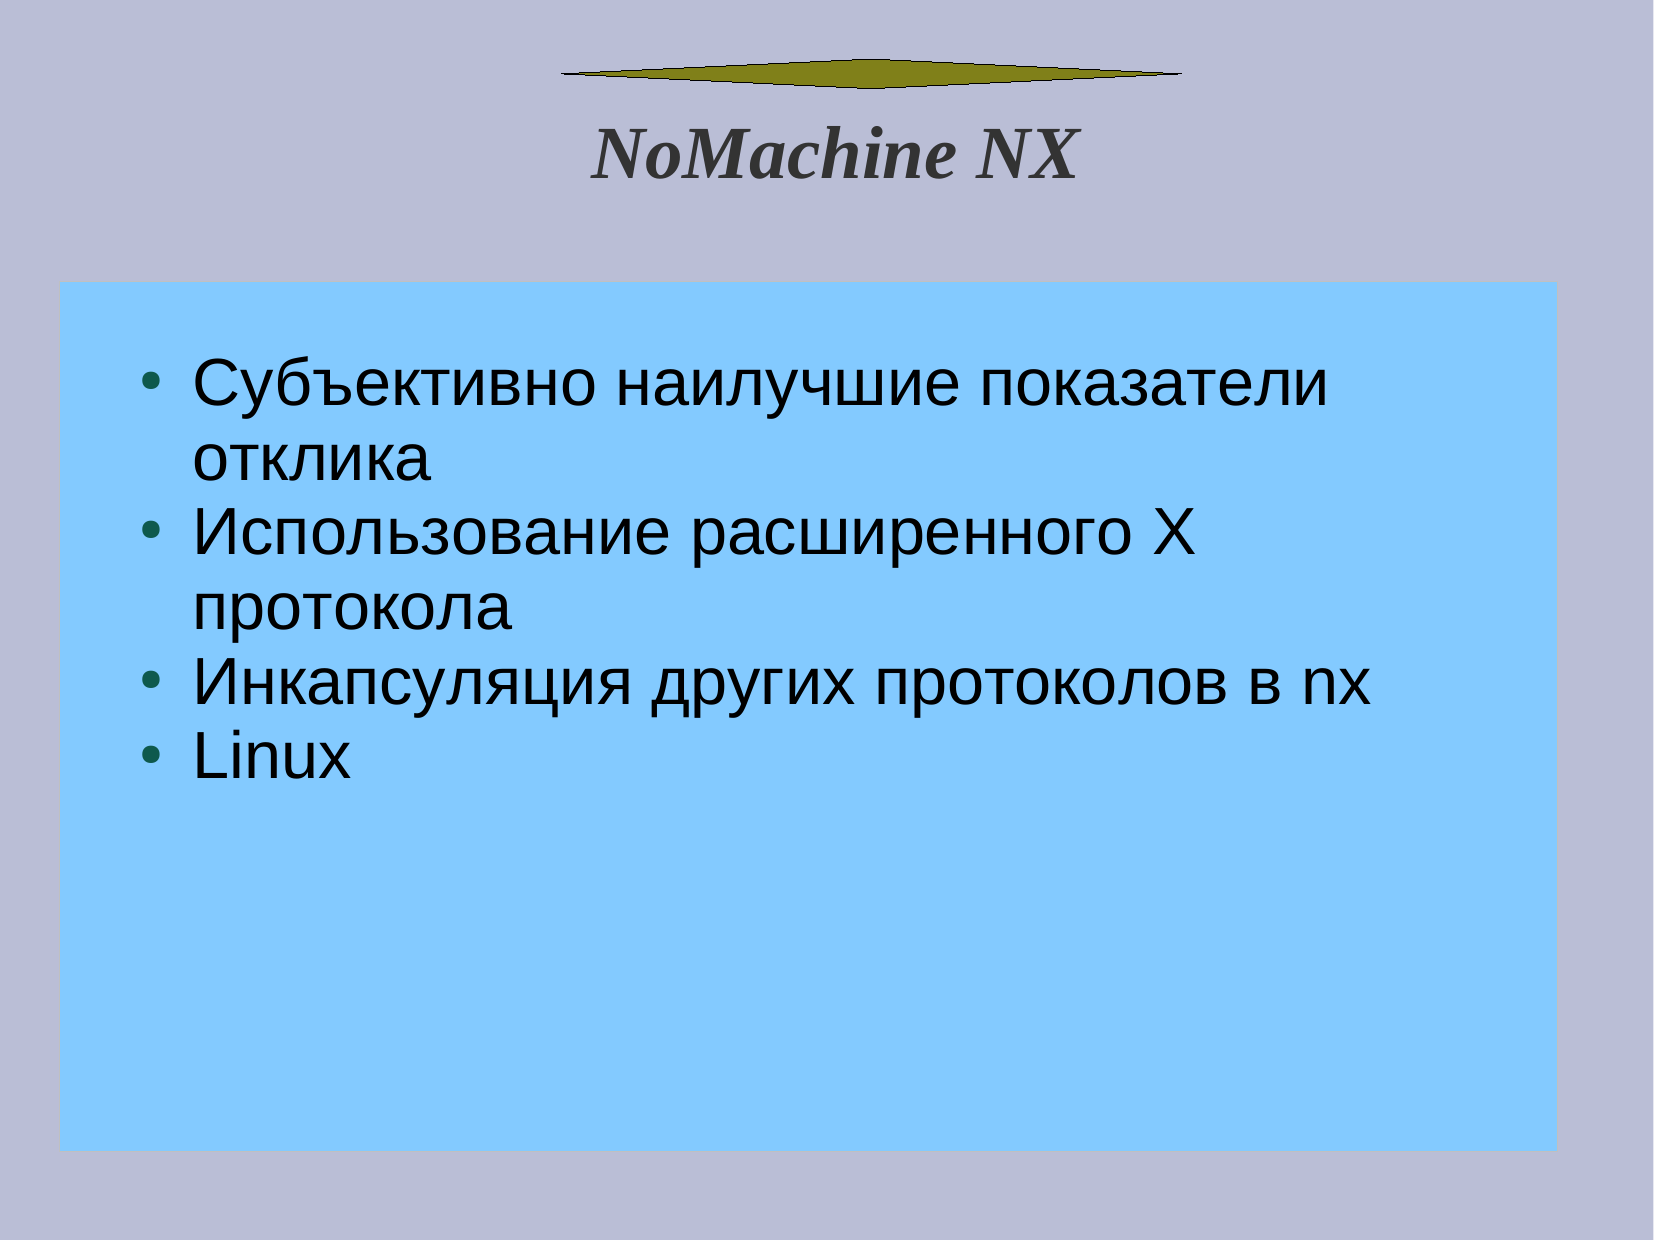

# NoMachine NX
Cубъективно наилучшие показатели отклика
Использование расширенного X протокола
Инкапсуляция других протоколов в nx
Linux